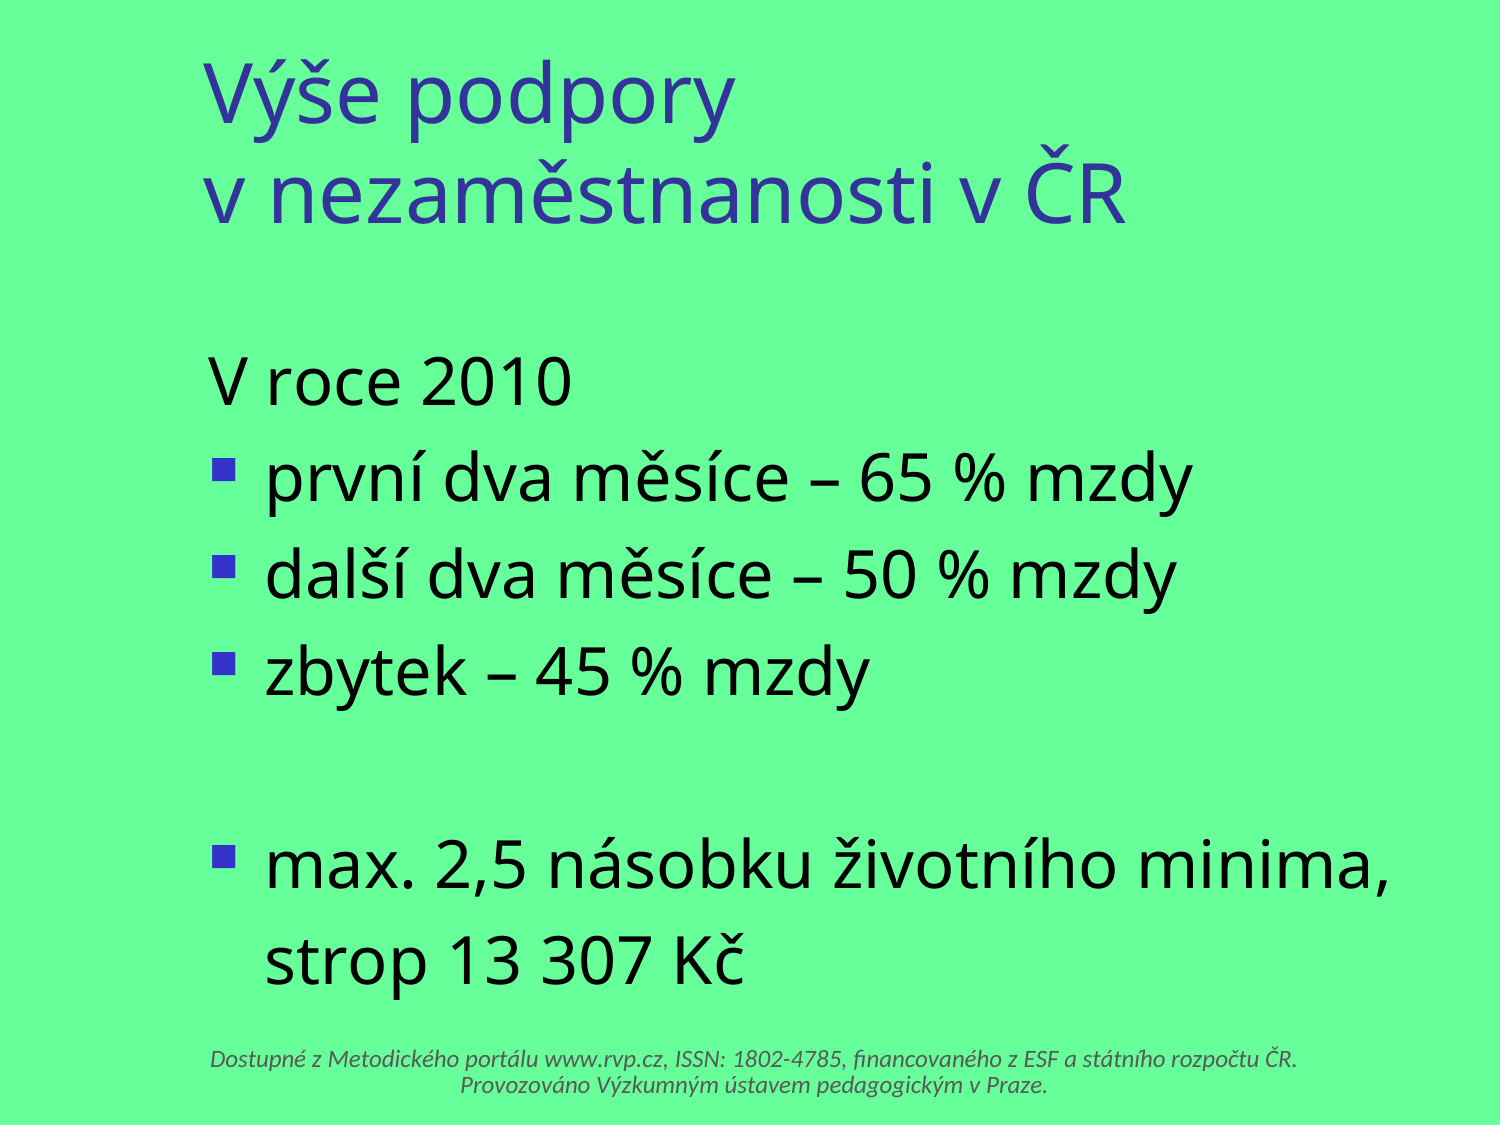

# Výše podpory v nezaměstnanosti v ČR
V roce 2010
první dva měsíce – 65 % mzdy
další dva měsíce – 50 % mzdy
zbytek – 45 % mzdy
max. 2,5 násobku životního minima,
	strop 13 307 Kč
Dostupné z Metodického portálu www.rvp.cz, ISSN: 1802-4785, financovaného z ESF a státního rozpočtu ČR. Provozováno Výzkumným ústavem pedagogickým v Praze.